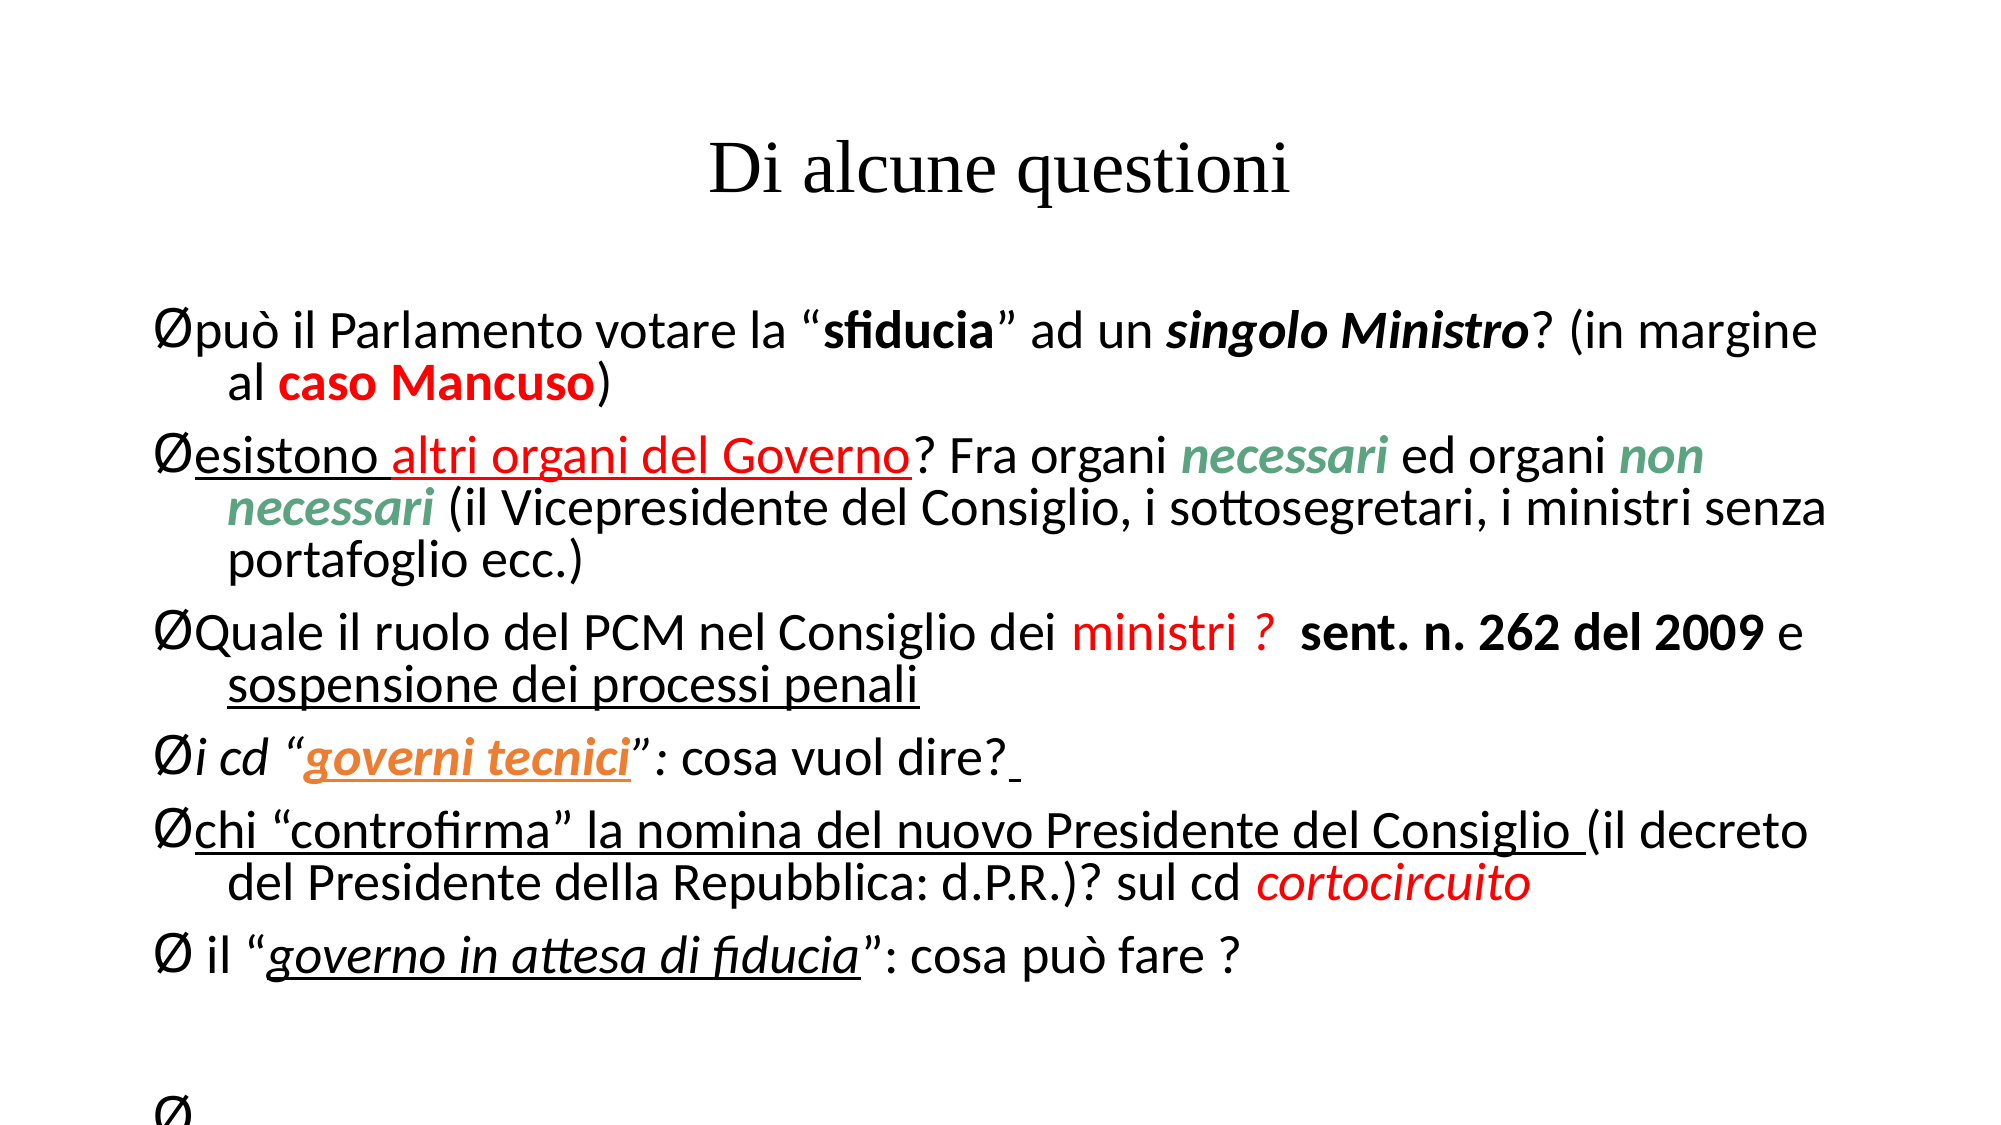

# Di alcune questioni
può il Parlamento votare la “sfiducia” ad un singolo Ministro? (in margine al caso Mancuso)
esistono altri organi del Governo? Fra organi necessari ed organi non necessari (il Vicepresidente del Consiglio, i sottosegretari, i ministri senza portafoglio ecc.)
Quale il ruolo del PCM nel Consiglio dei ministri ? sent. n. 262 del 2009 e sospensione dei processi penali
i cd “governi tecnici”: cosa vuol dire?
chi “controfirma” la nomina del nuovo Presidente del Consiglio (il decreto del Presidente della Repubblica: d.P.R.)? sul cd cortocircuito
 il “governo in attesa di fiducia”: cosa può fare ?